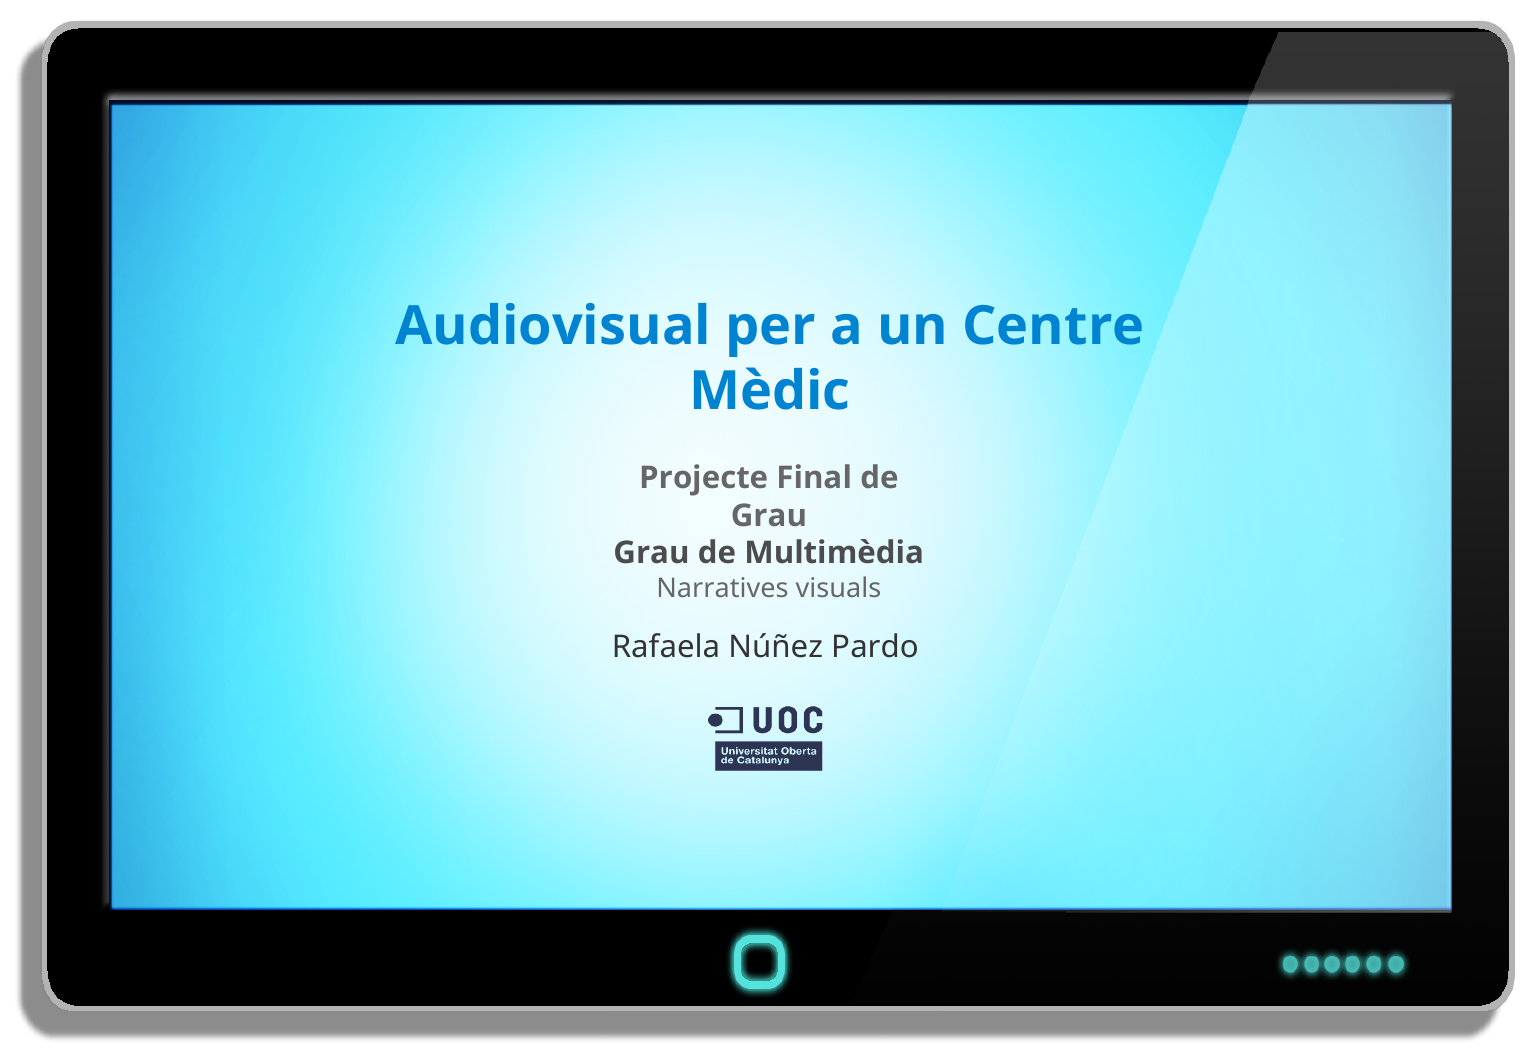

ELS NOUS MITJANS
segons Lev Manovich
Audiovisual per a un Centre Mèdic
Projecte Final de Grau
Grau de Multimèdia
Narratives visuals
Rafaela Núñez Pardo